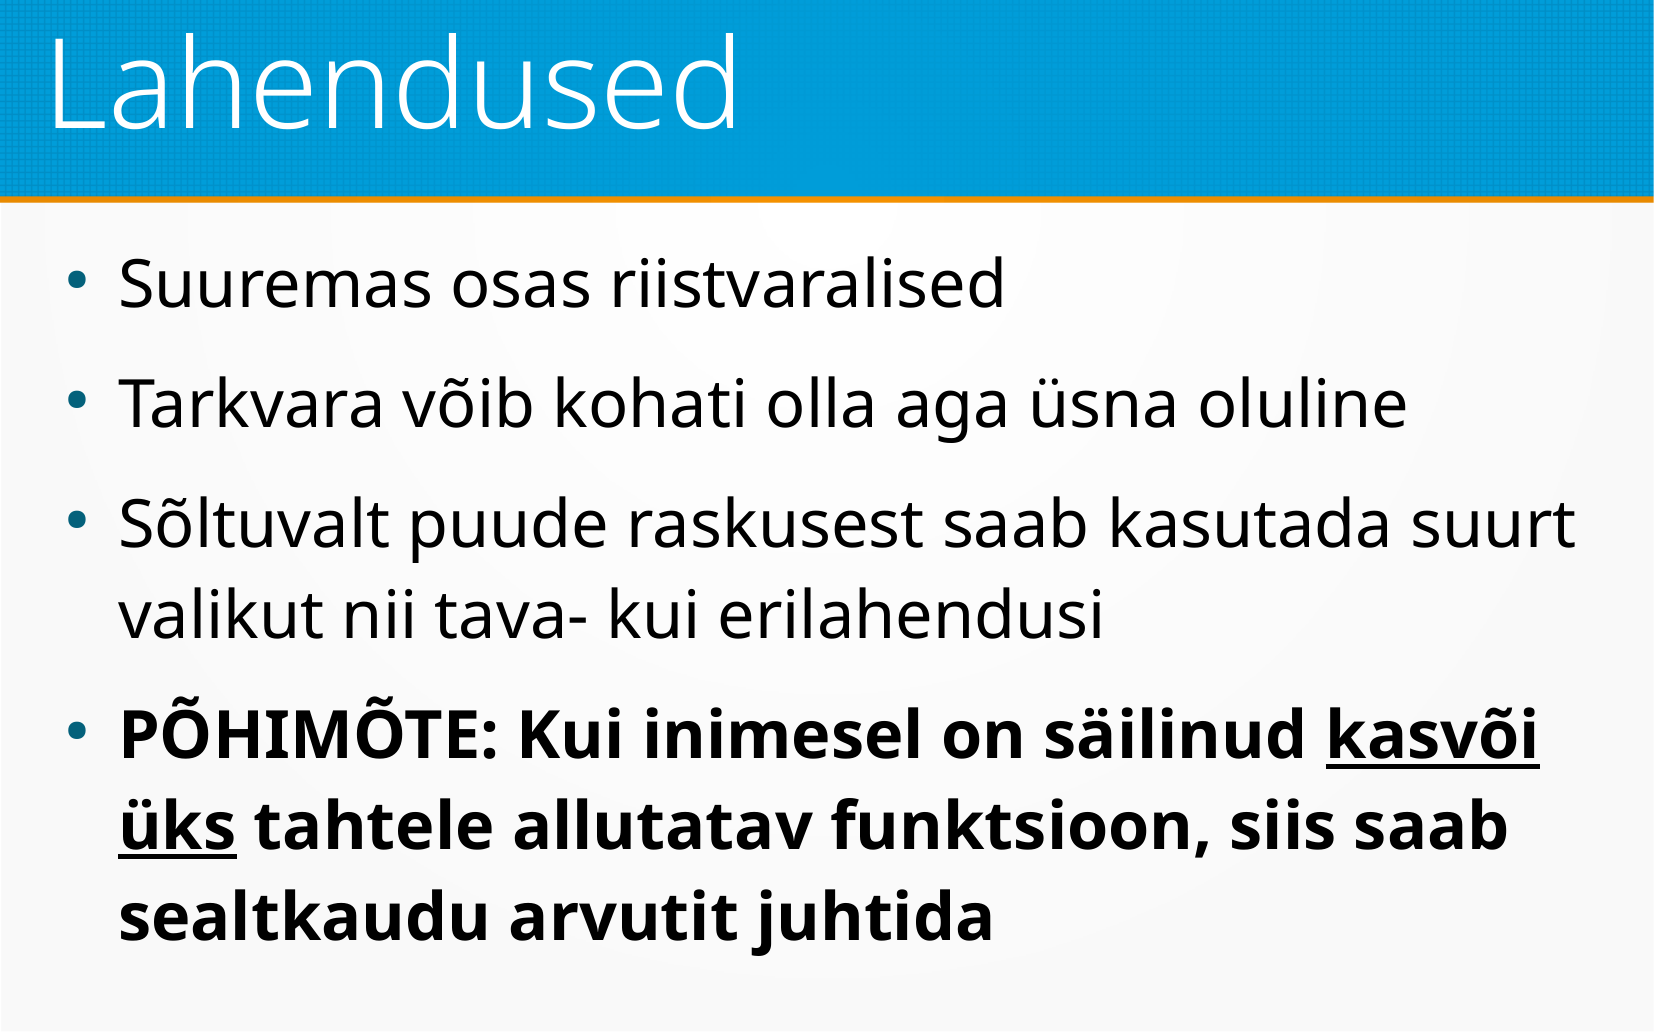

# Lahendused
Suuremas osas riistvaralised
Tarkvara võib kohati olla aga üsna oluline
Sõltuvalt puude raskusest saab kasutada suurt valikut nii tava- kui erilahendusi
PÕHIMÕTE: Kui inimesel on säilinud kasvõi üks tahtele allutatav funktsioon, siis saab sealtkaudu arvutit juhtida